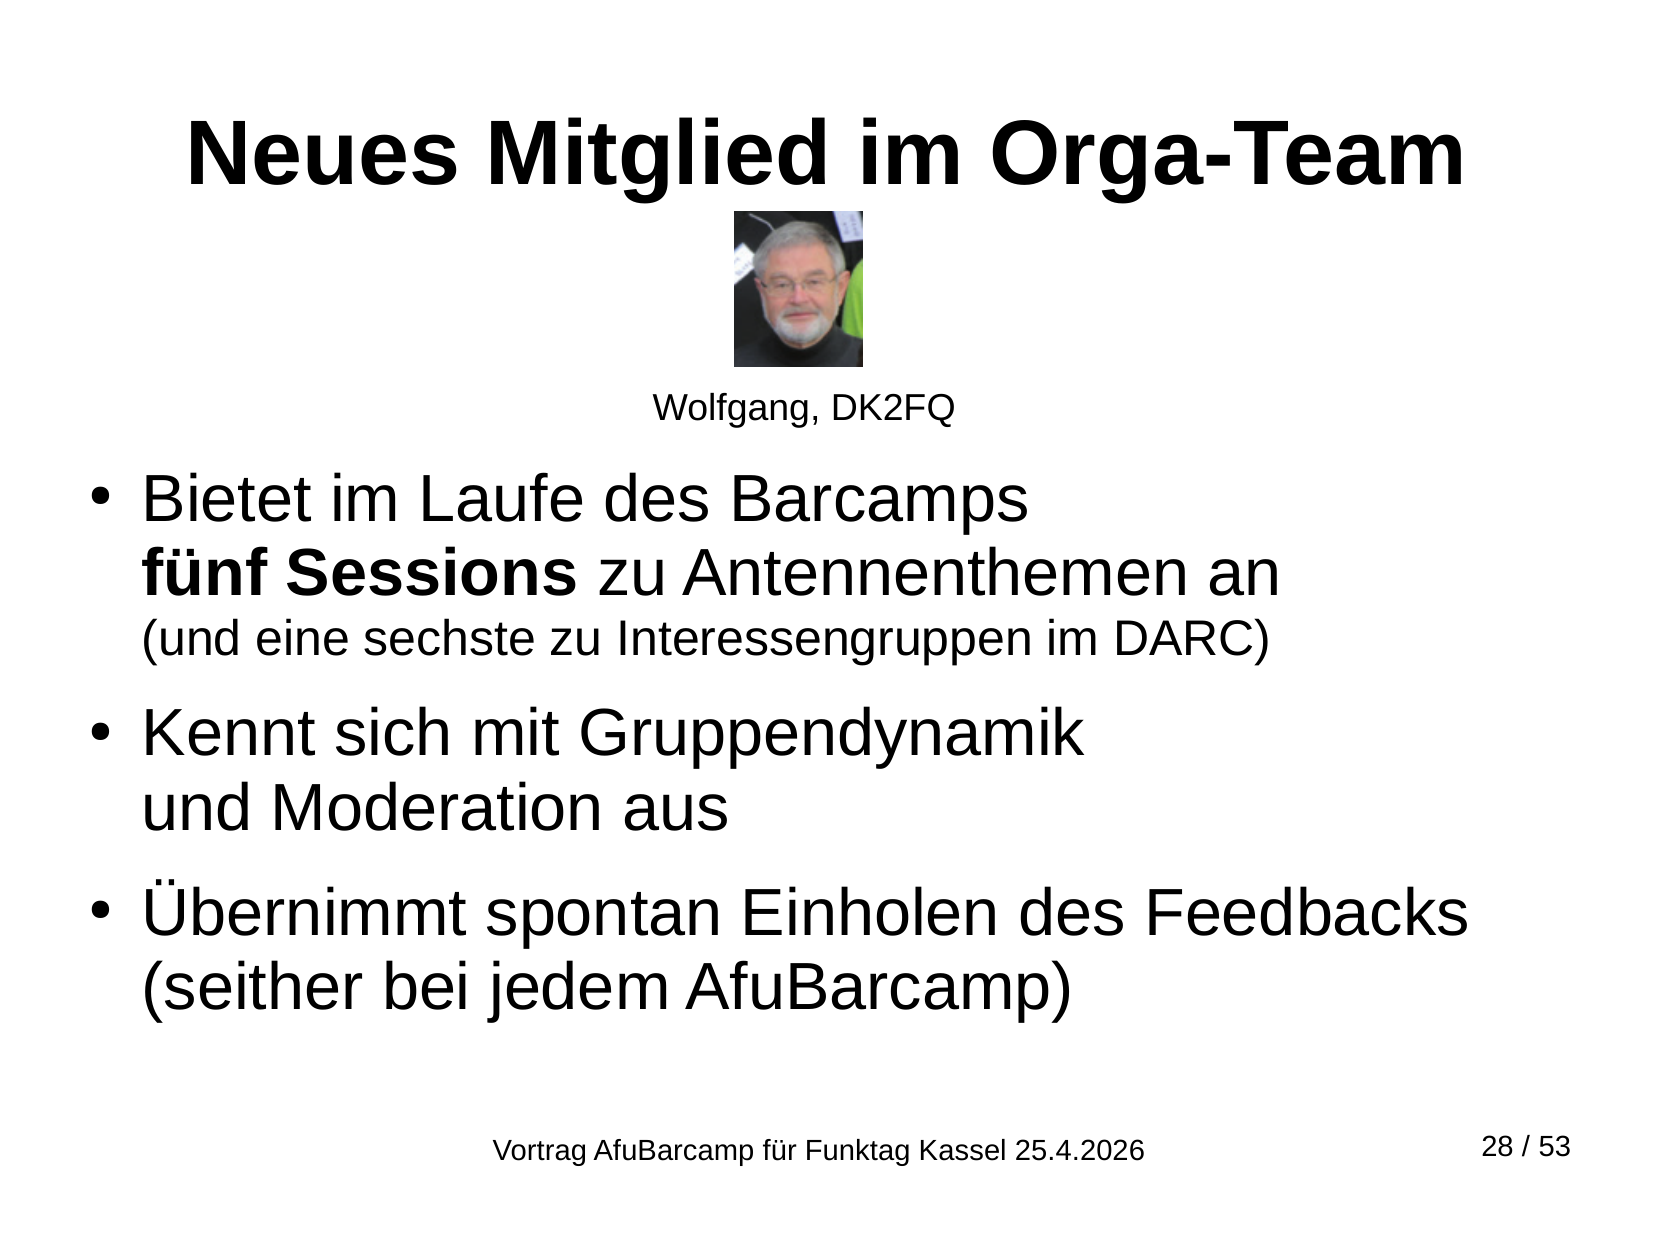

# Neues Mitglied im Orga-Team
Wolfgang, DK2FQ
Bietet im Laufe des Barcamps
fünf Sessions zu Antennenthemen an
(und eine sechste zu Interessengruppen im DARC)
Kennt sich mit Gruppendynamik
und Moderation aus
Übernimmt spontan Einholen des Feedbacks
(seither bei jedem AfuBarcamp)